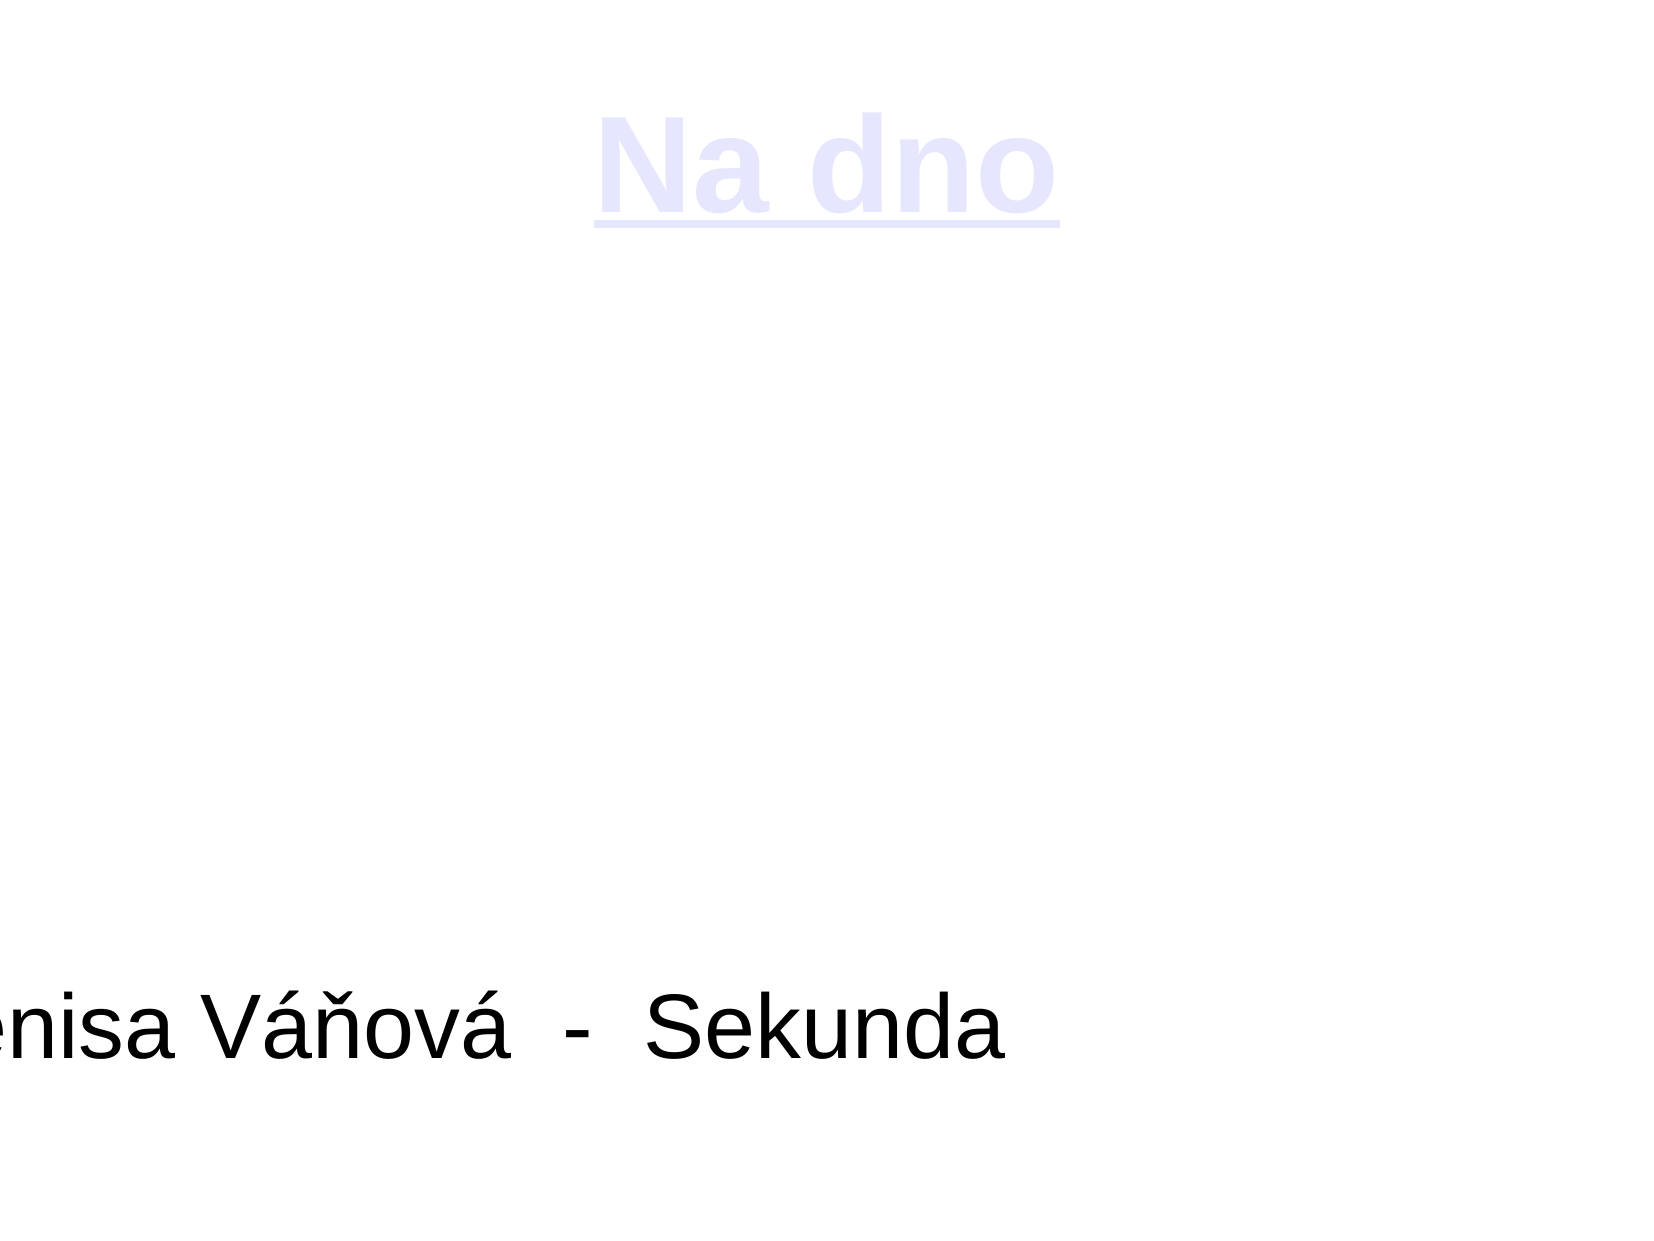

# Na dno
Denisa Váňová - Sekunda